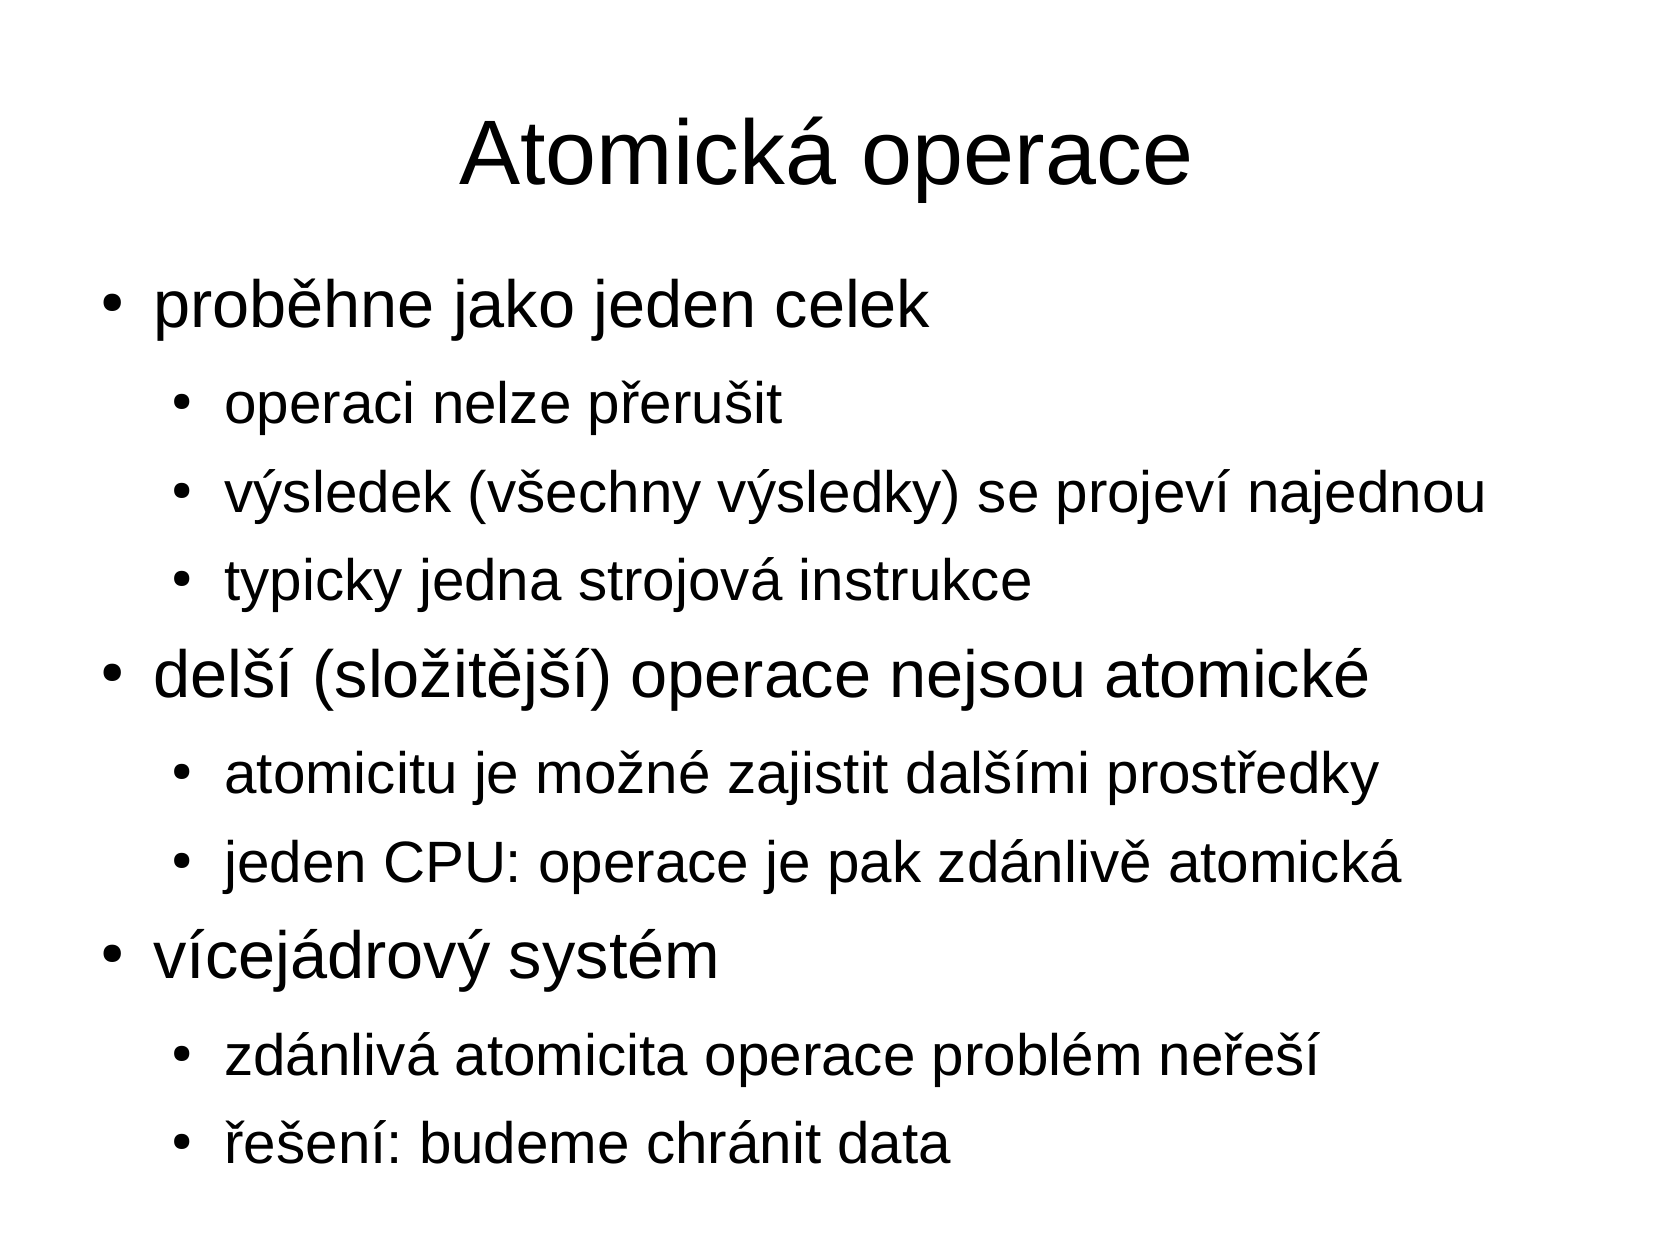

# Atomická operace
proběhne jako jeden celek
operaci nelze přerušit
výsledek (všechny výsledky) se projeví najednou
typicky jedna strojová instrukce
delší (složitější) operace nejsou atomické
atomicitu je možné zajistit dalšími prostředky
jeden CPU: operace je pak zdánlivě atomická
vícejádrový systém
zdánlivá atomicita operace problém neřeší
řešení: budeme chránit data